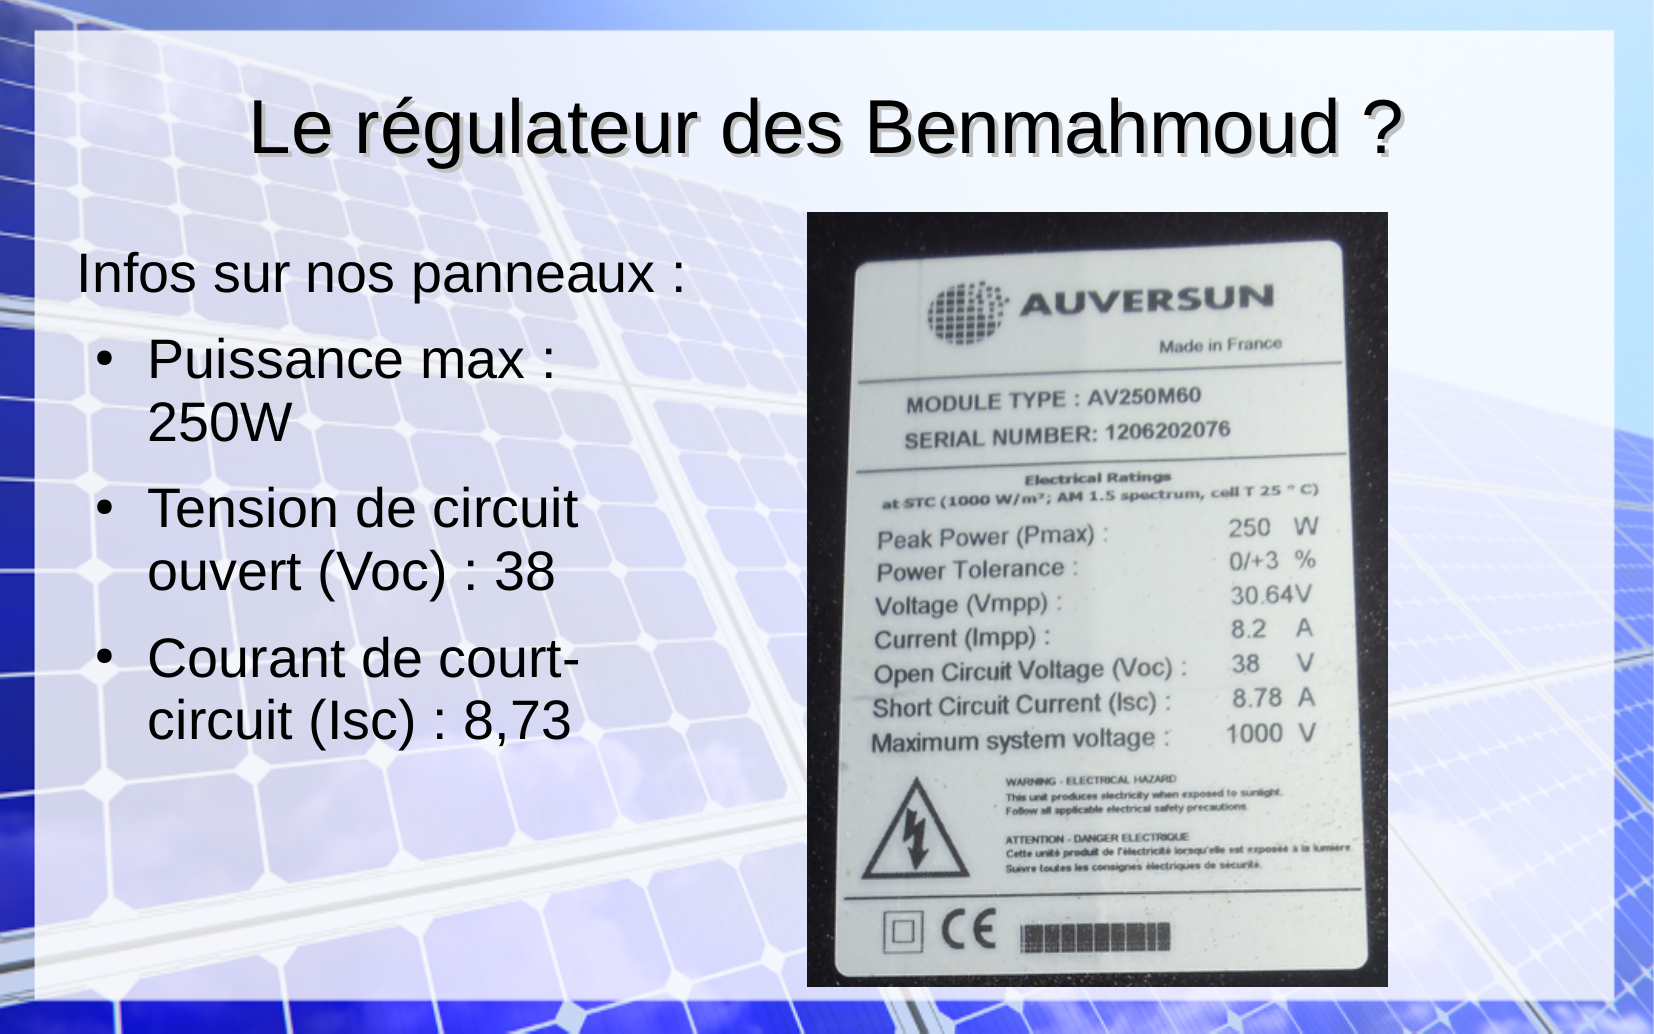

# Le régulateur des Benmahmoud ?
Infos sur nos panneaux :
Puissance max : 250W
Tension de circuit ouvert (Voc) : 38
Courant de court-circuit (Isc) : 8,73